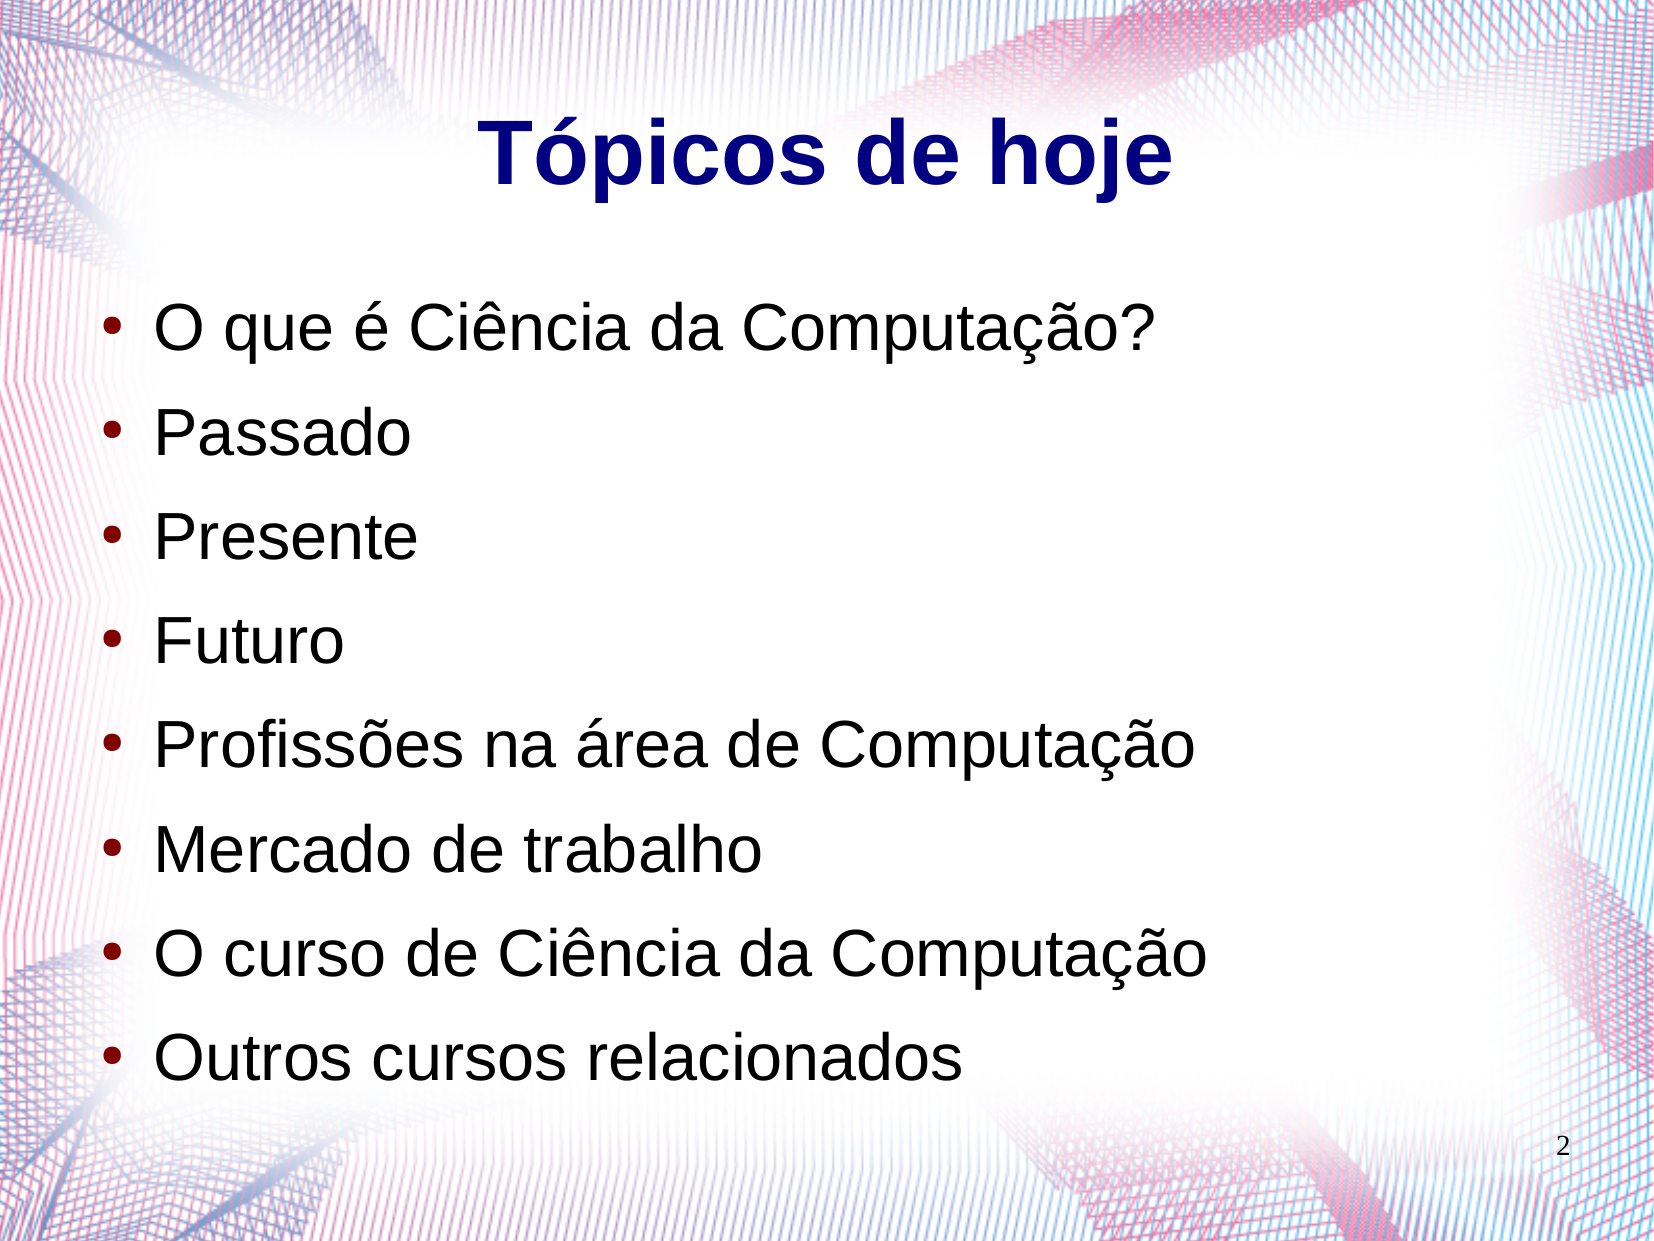

# Tópicos de hoje
O que é Ciência da Computação?
Passado
Presente
Futuro
Profissões na área de Computação
Mercado de trabalho
O curso de Ciência da Computação
Outros cursos relacionados
2